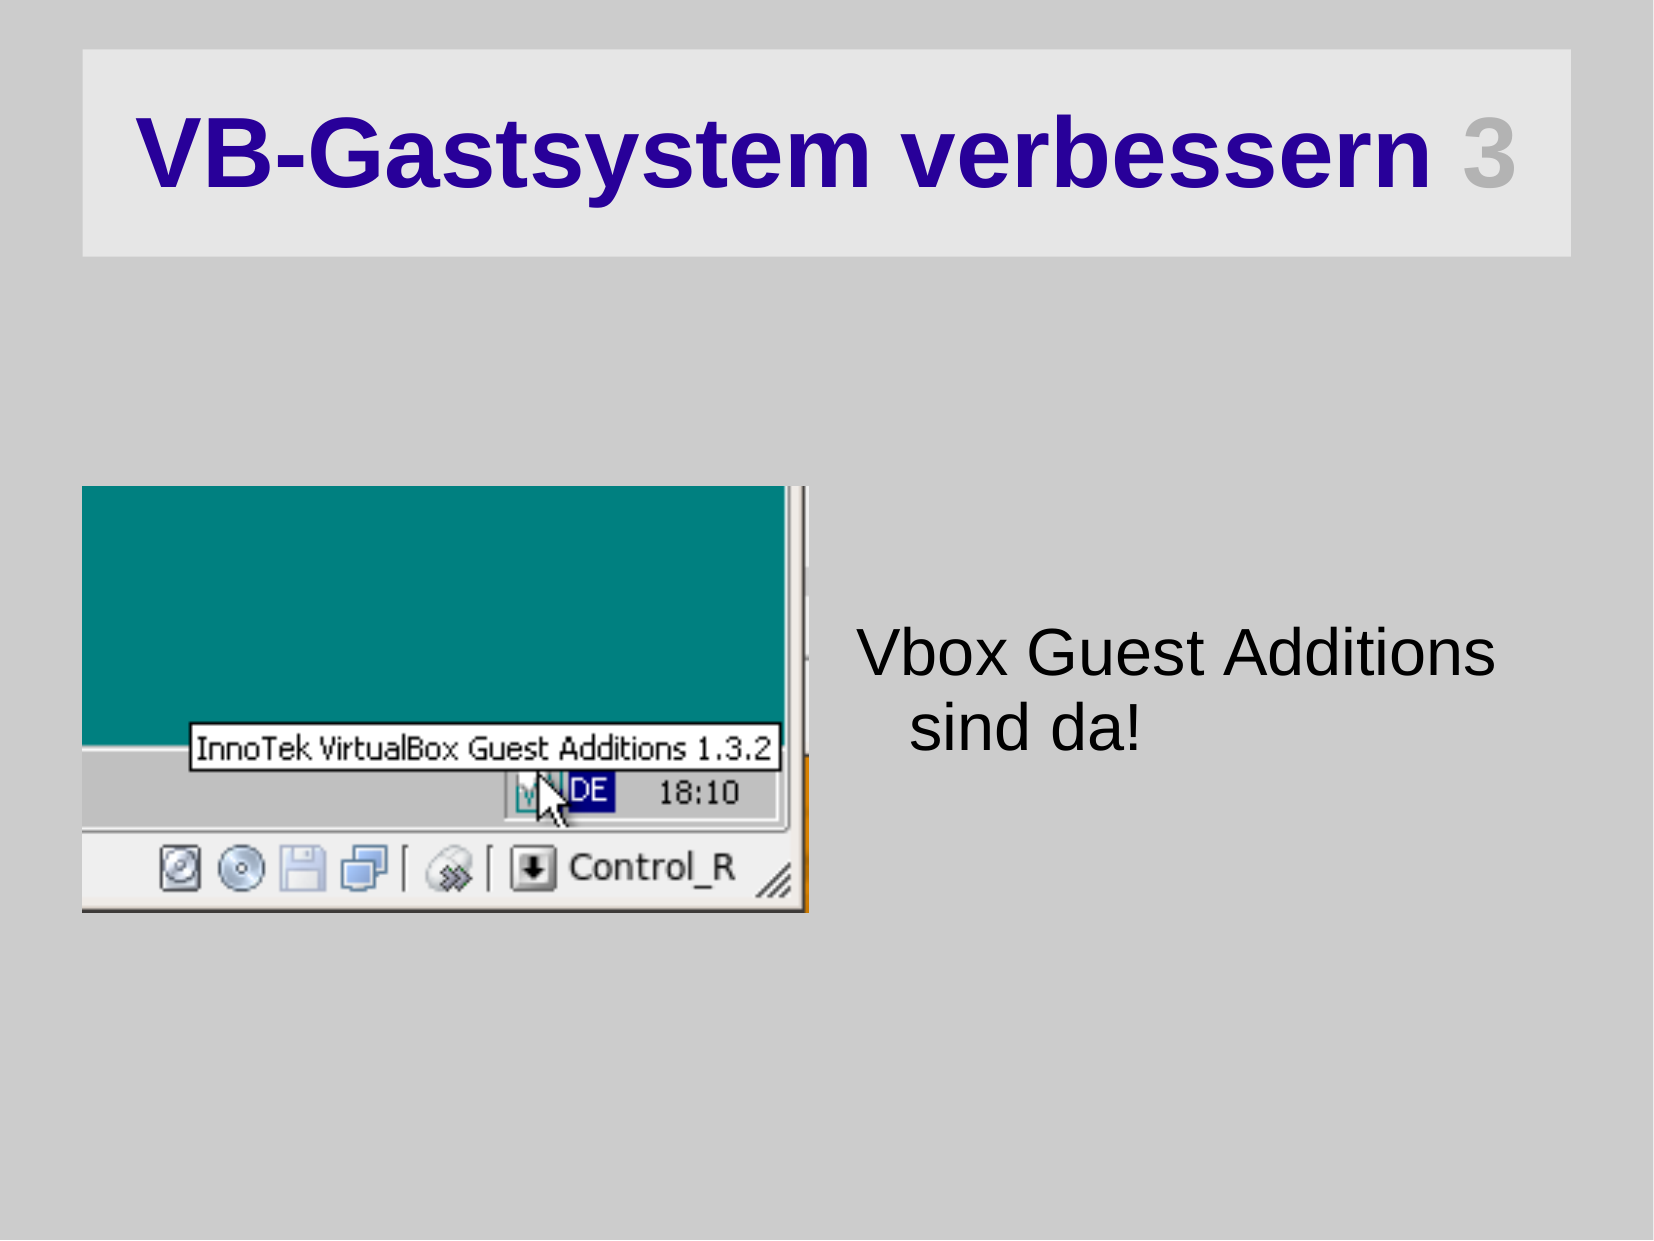

# VB-Gastsystem verbessern 3
Vbox Guest Additions sind da!